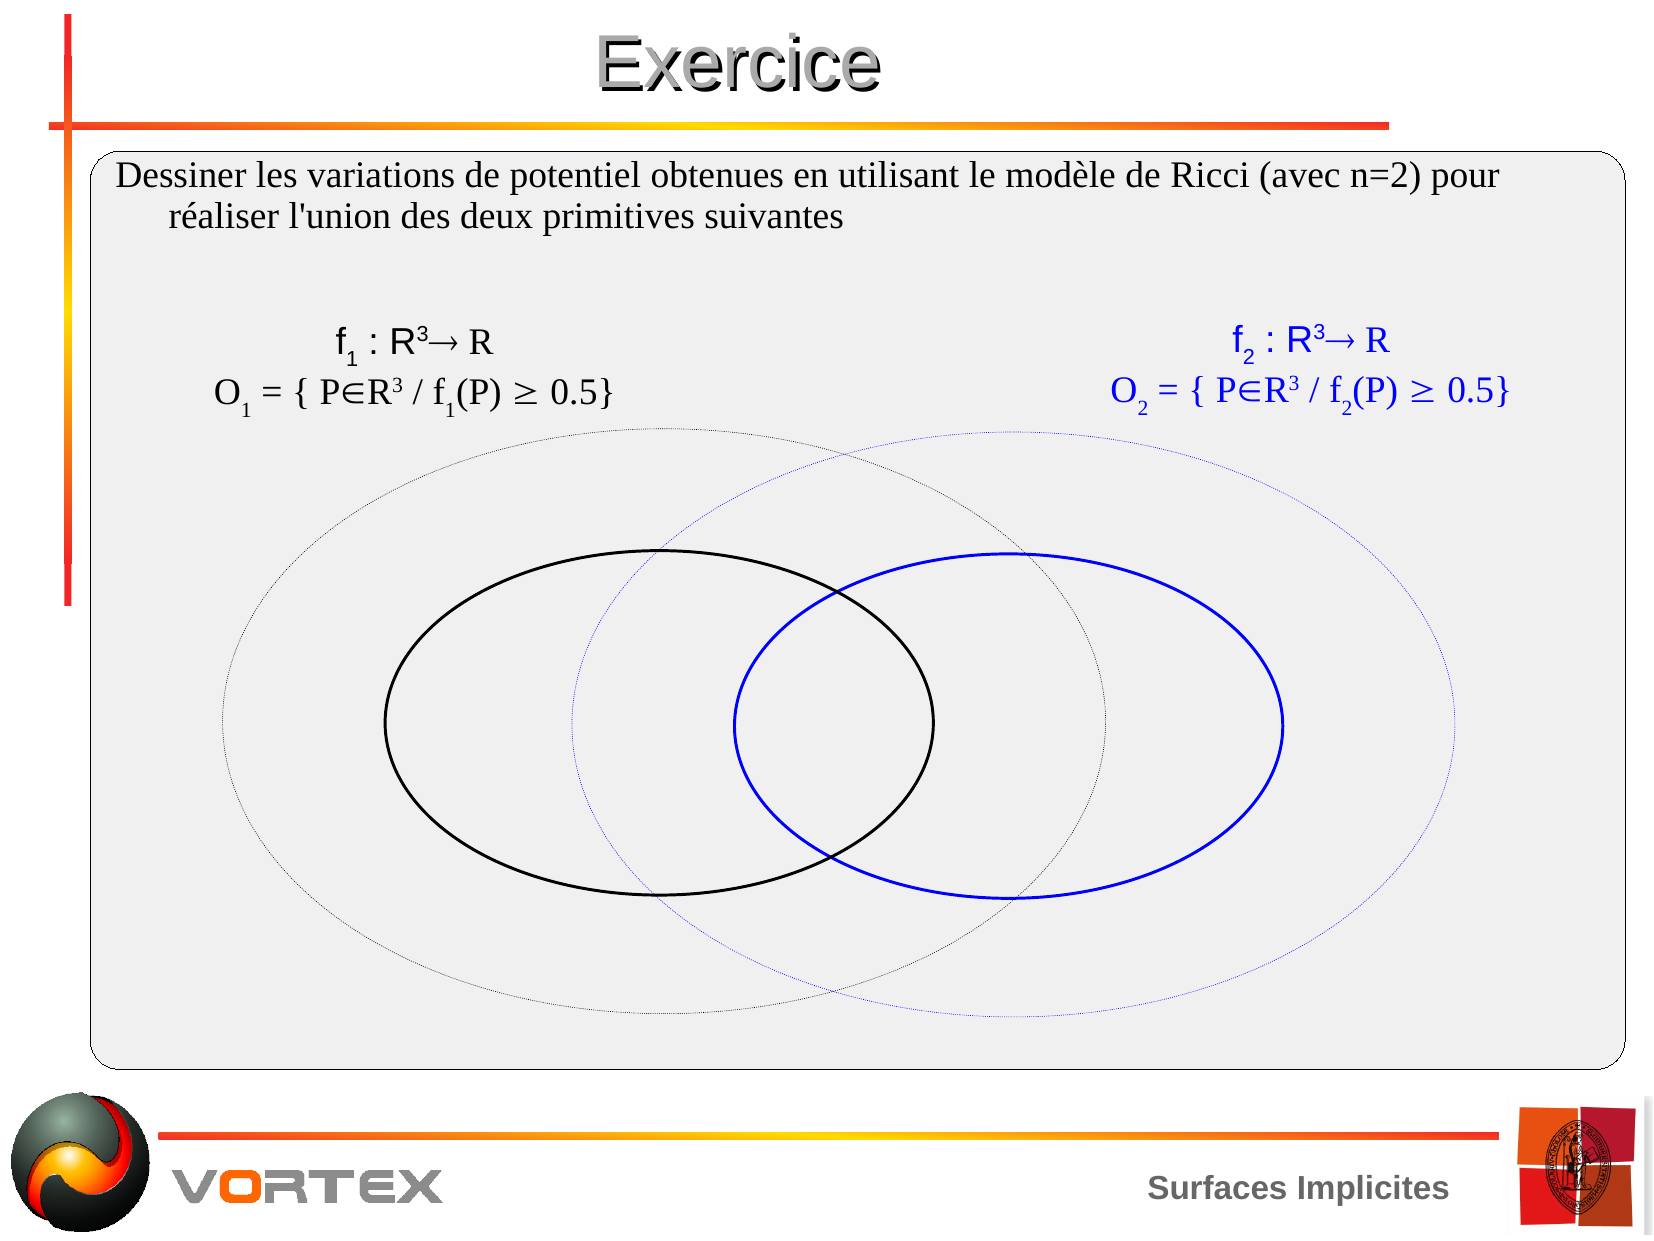

# Exercice
Dessiner les variations de potentiel obtenues en utilisant le modèle de Ricci (avec n=2) pour réaliser l'union des deux primitives suivantes
f2 : R3 R
O2 = { PR3 / f2(P)  0.5}
f1 : R3 R
O1 = { PR3 / f1(P)  0.5}